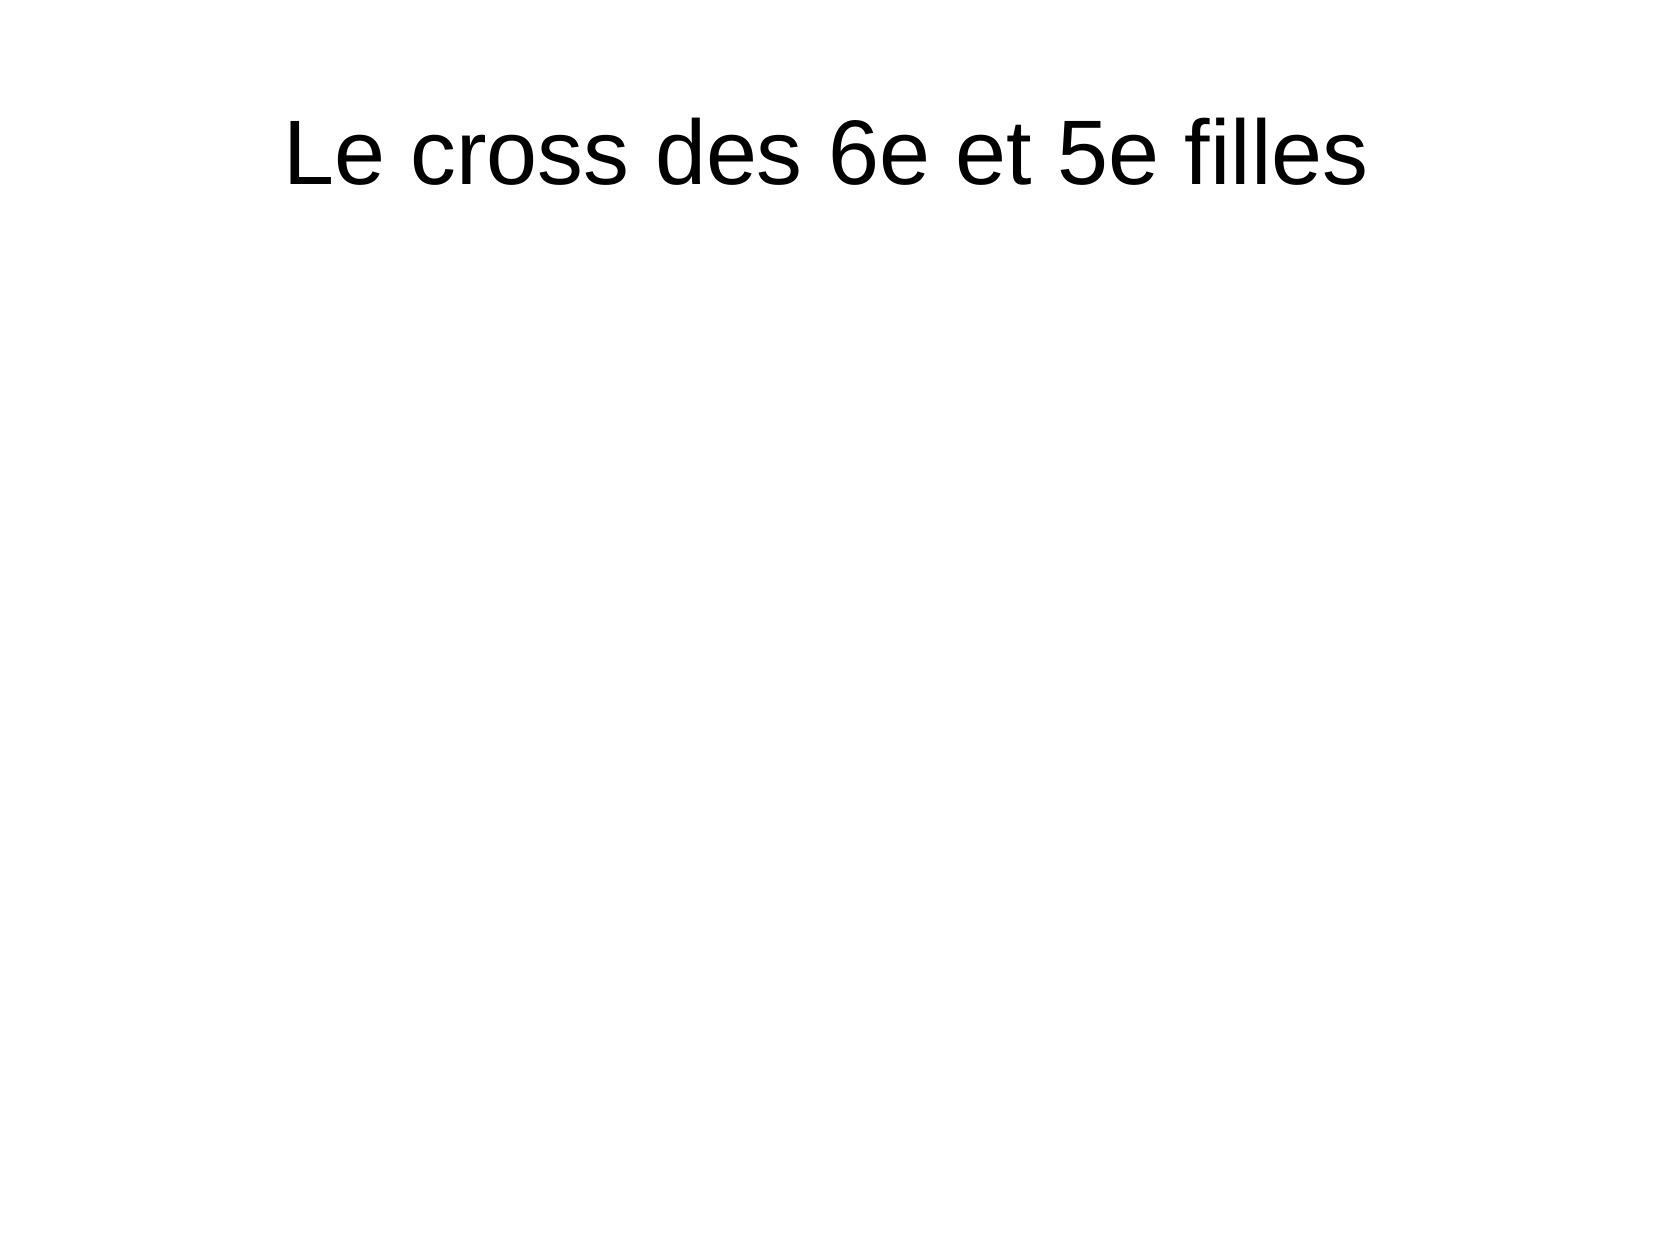

# Le cross des 6e et 5e filles